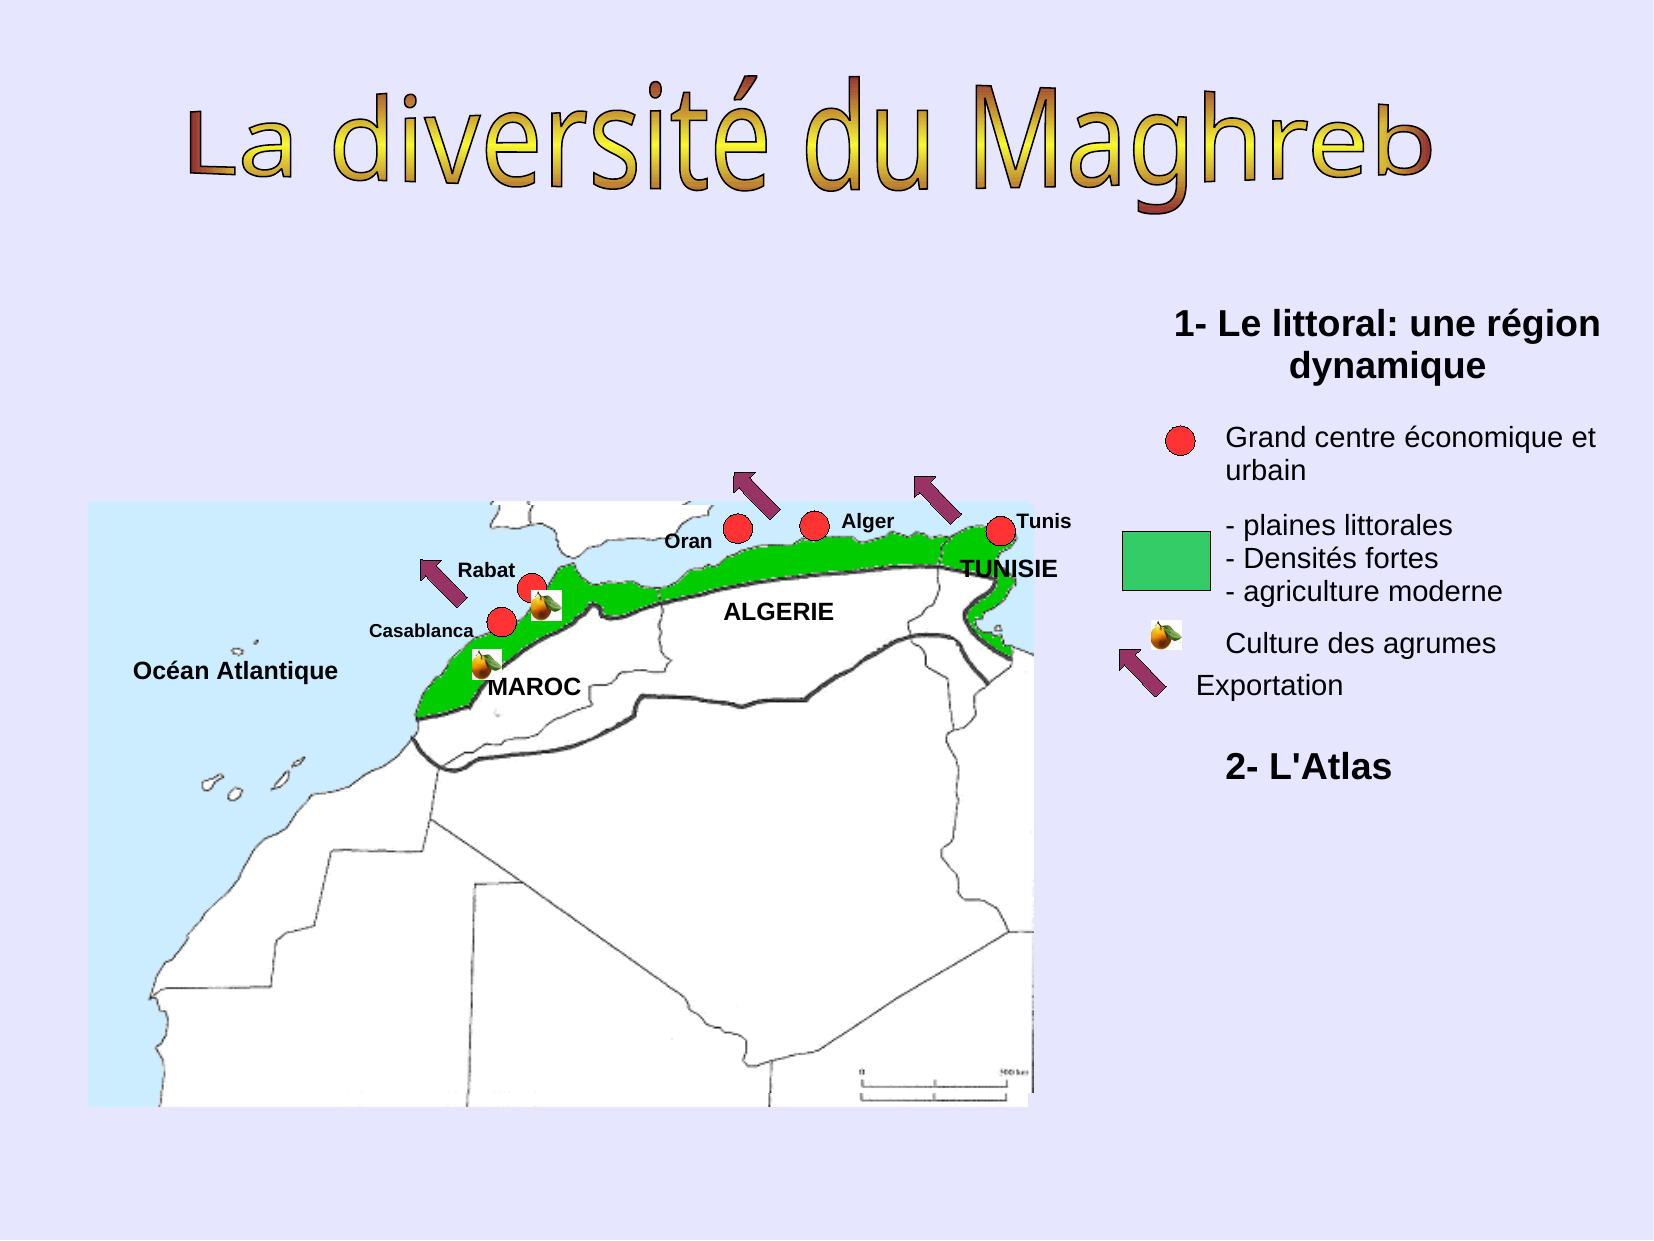

La diversité du Maghreb
1- Le littoral: une région dynamique
Grand centre économique et urbain
Alger
Tunis
- plaines littorales
- Densités fortes
- agriculture moderne
Oran
TUNISIE
Rabat
ALGERIE
Casablanca
Culture des agrumes
Océan Atlantique
Exportation
MAROC
2- L'Atlas